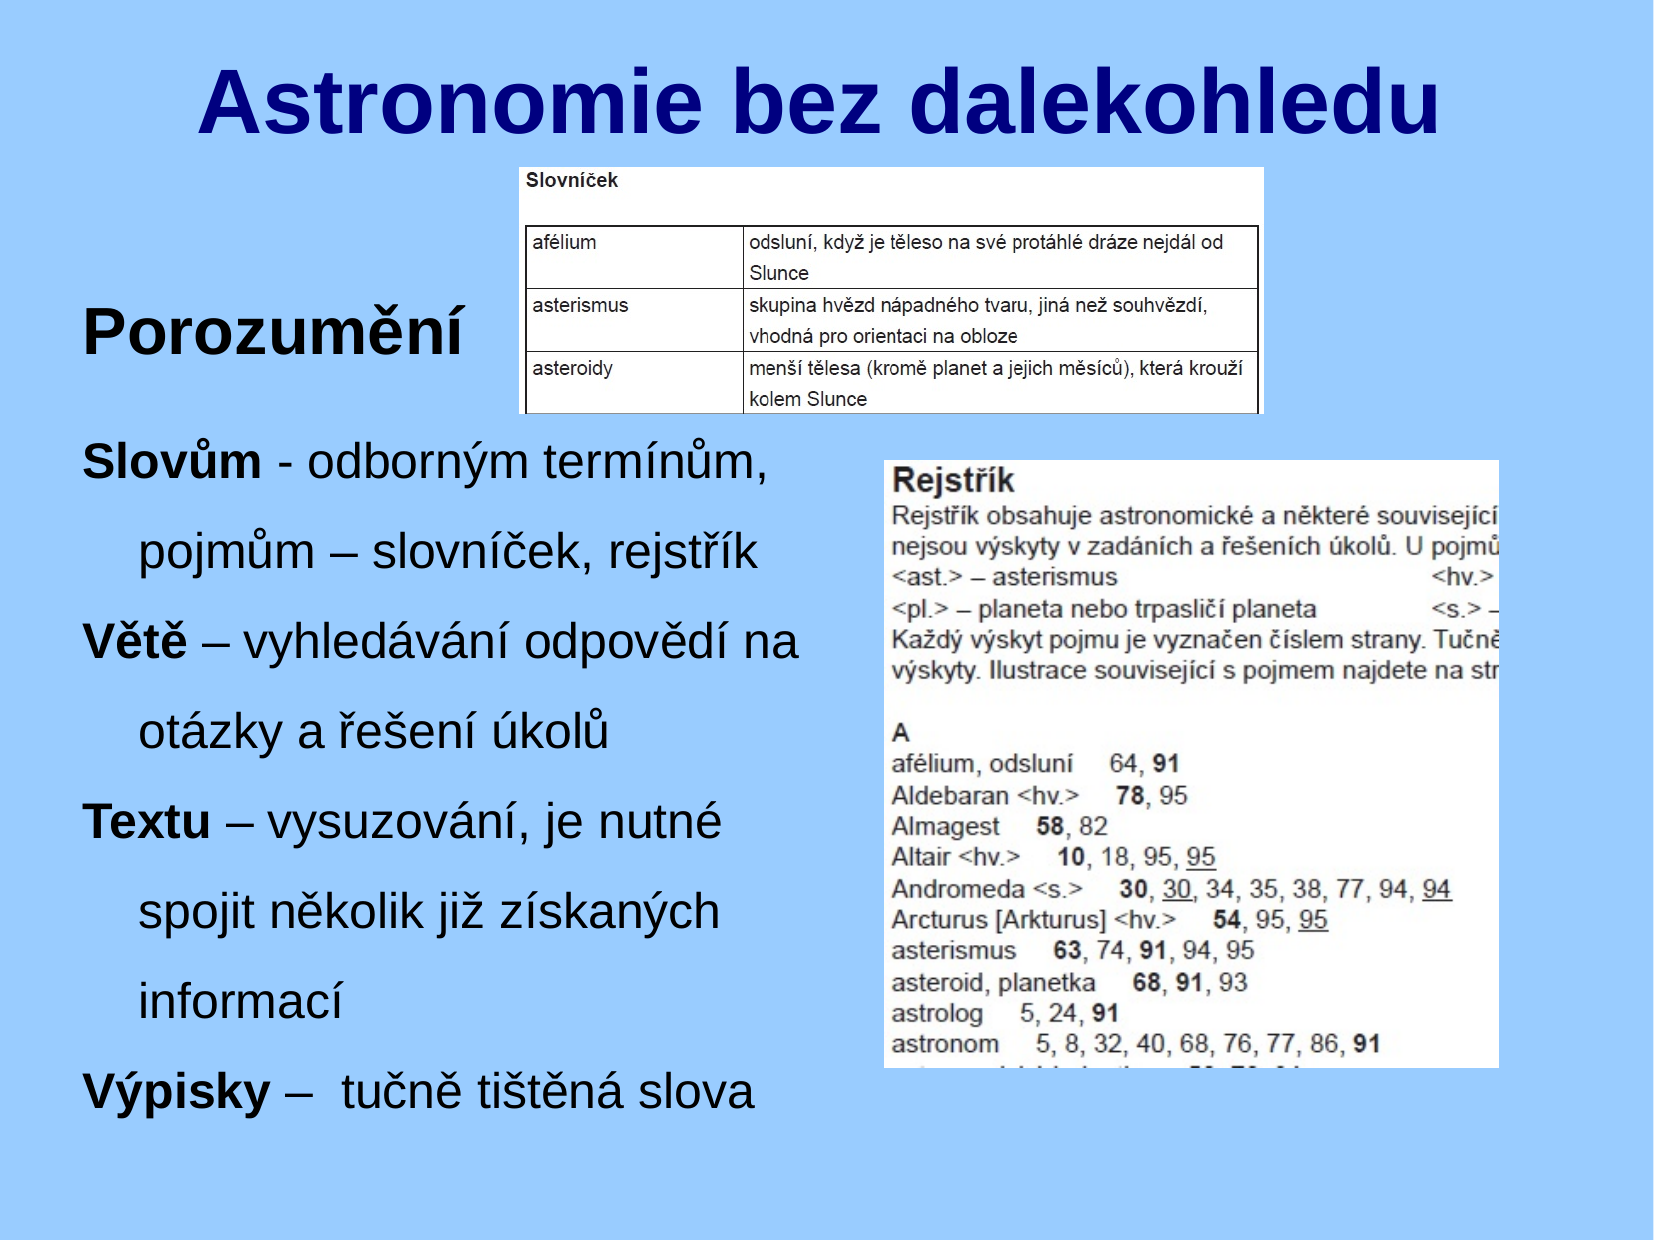

# Astronomie bez dalekohledu
Porozumění
Slovům - odborným termínům, pojmům – slovníček, rejstřík
Větě – vyhledávání odpovědí na otázky a řešení úkolů
Textu – vysuzování, je nutné spojit několik již získaných informací
Výpisky – tučně tištěná slova